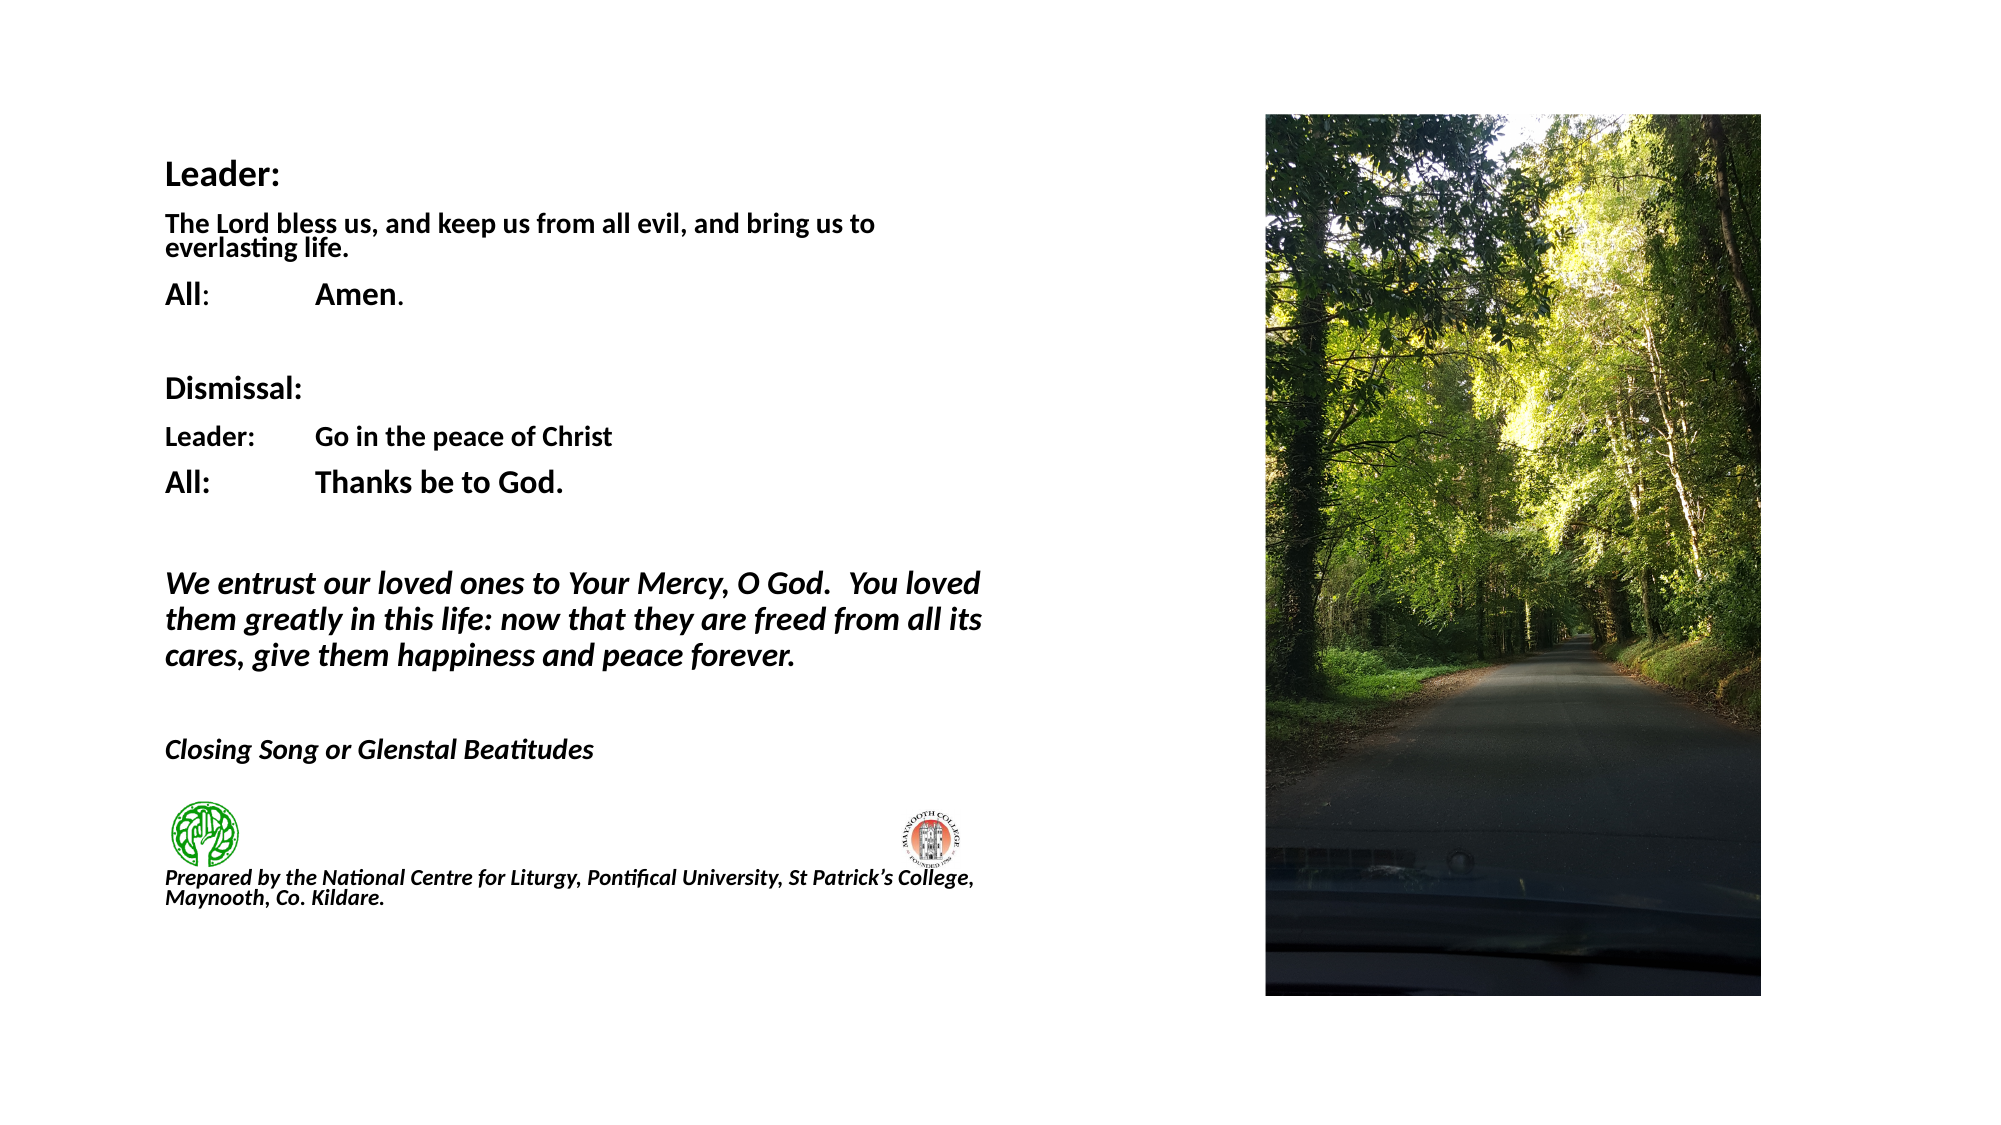

# Leader:
The Lord bless us, and keep us from all evil, and bring us to everlasting life.
All: 	 	Amen.
Dismissal:
Leader:	Go in the peace of Christ
All:		Thanks be to God.
We entrust our loved ones to Your Mercy, O God. You loved them greatly in this life: now that they are freed from all its cares, give them happiness and peace forever.
Closing Song or Glenstal Beatitudes
Prepared by the National Centre for Liturgy, Pontifical University, St Patrick’s College, Maynooth, Co. Kildare.